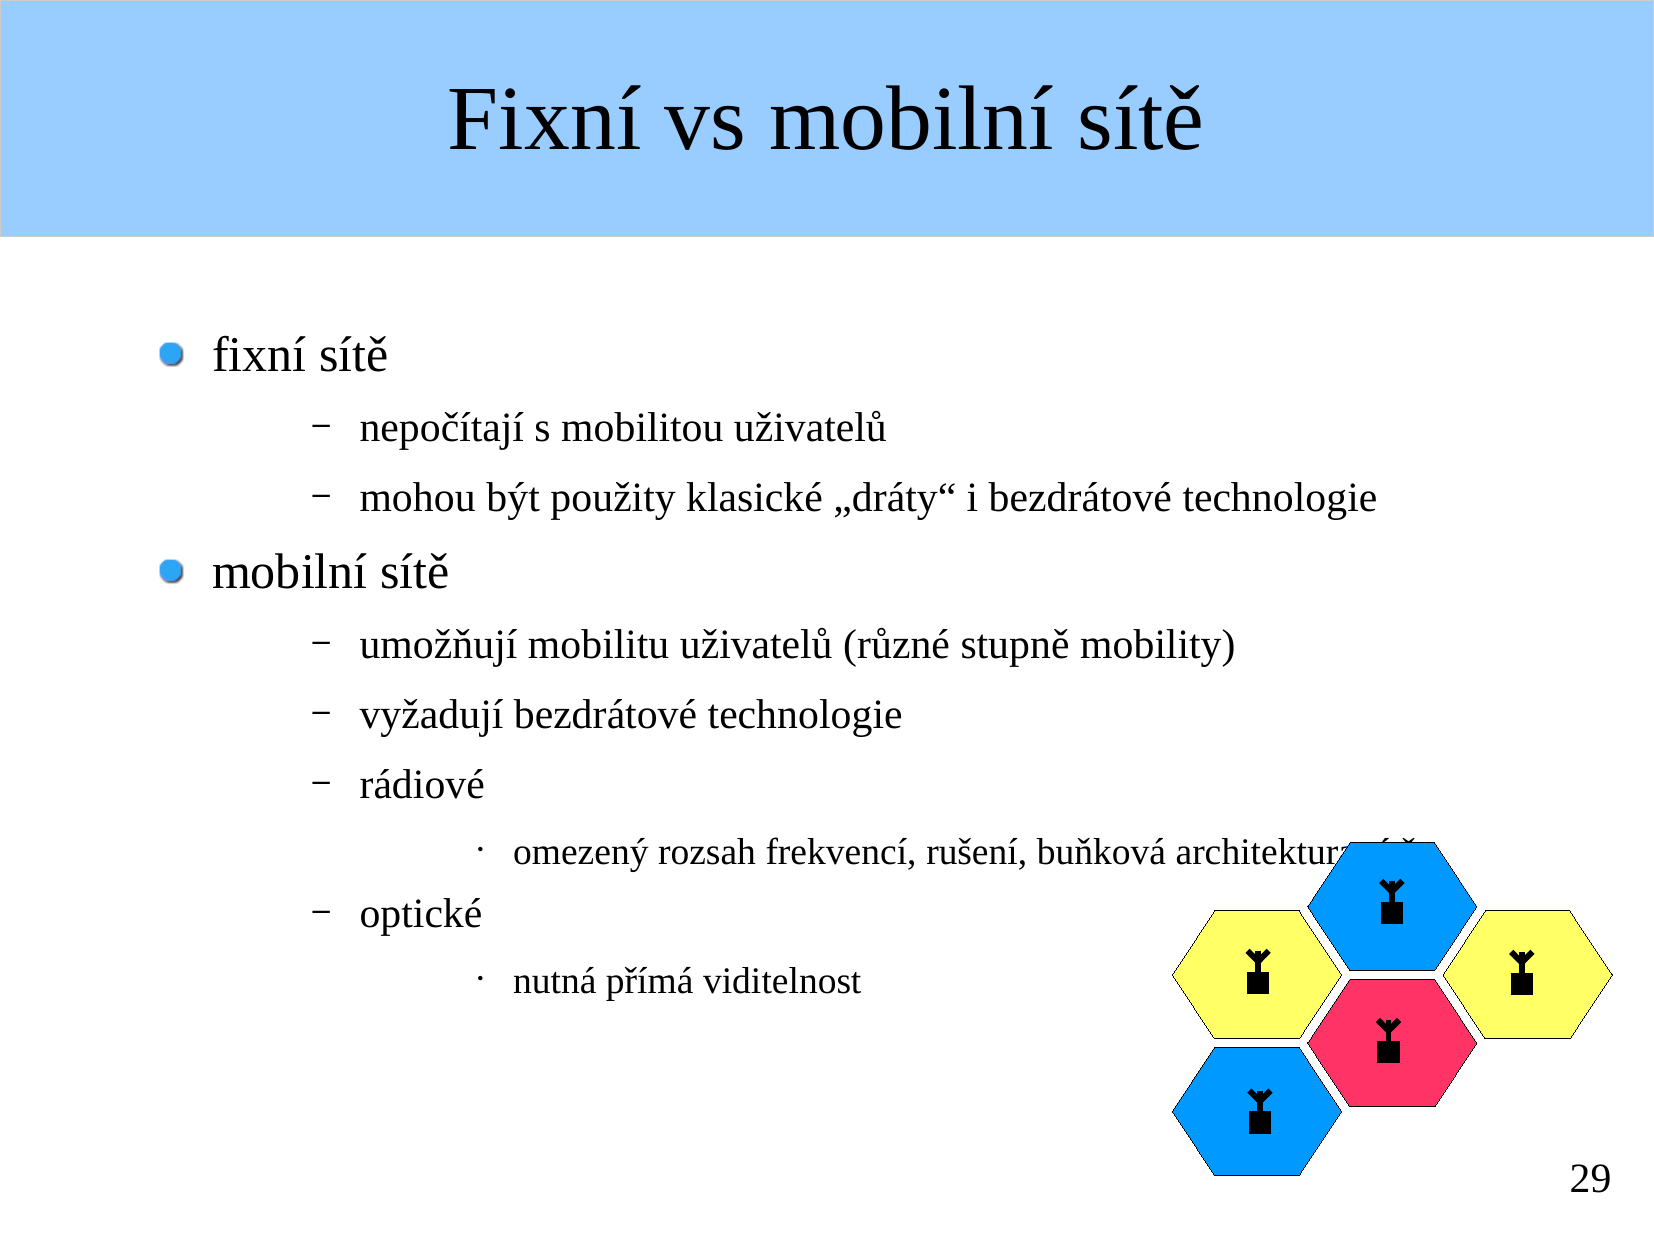

Fixní vs mobilní sítě
# fixní sítě
nepočítají s mobilitou uživatelů
mohou být použity klasické „dráty“ i bezdrátové technologie
mobilní sítě
umožňují mobilitu uživatelů (různé stupně mobility)
vyžadují bezdrátové technologie
rádiové
omezený rozsah frekvencí, rušení, buňková architektura sítě
optické
nutná přímá viditelnost